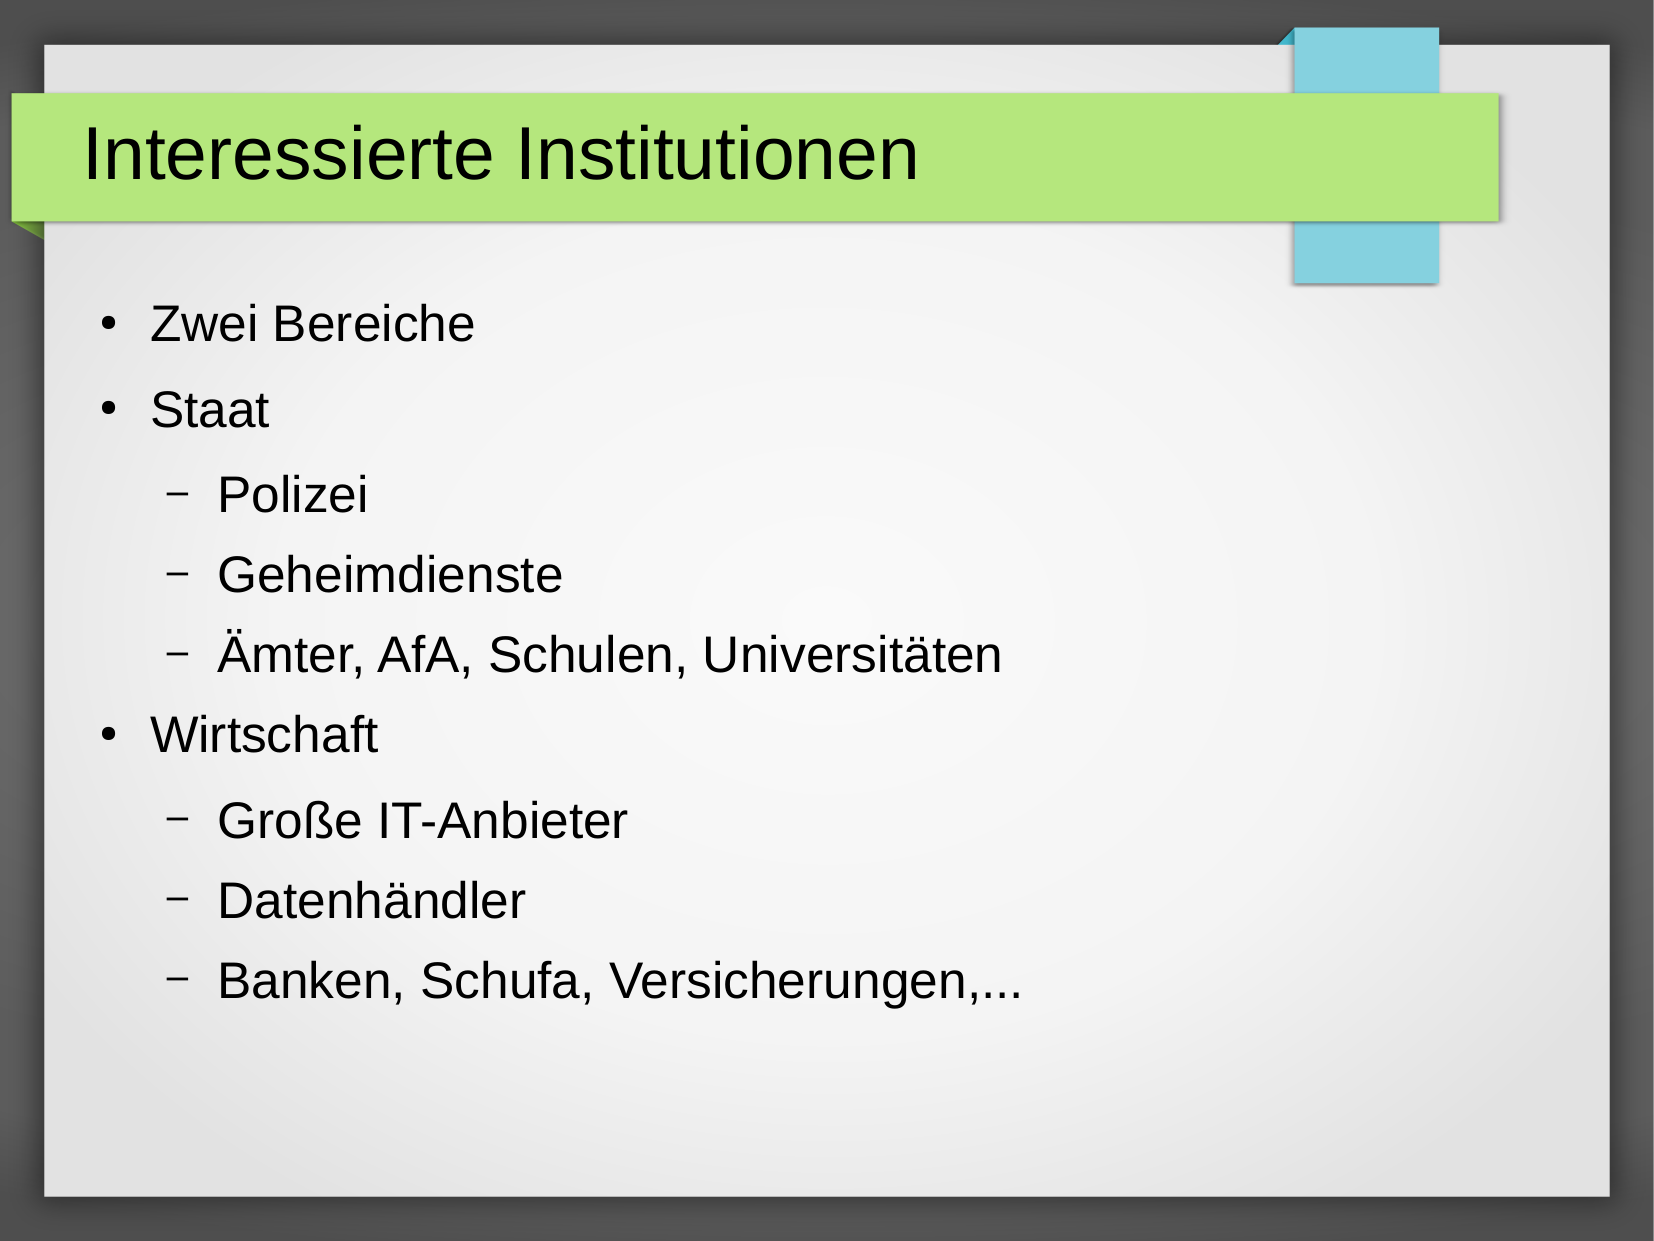

# Interessierte Institutionen
Zwei Bereiche
Staat
Polizei
Geheimdienste
Ämter, AfA, Schulen, Universitäten
Wirtschaft
Große IT-Anbieter
Datenhändler
Banken, Schufa, Versicherungen,...